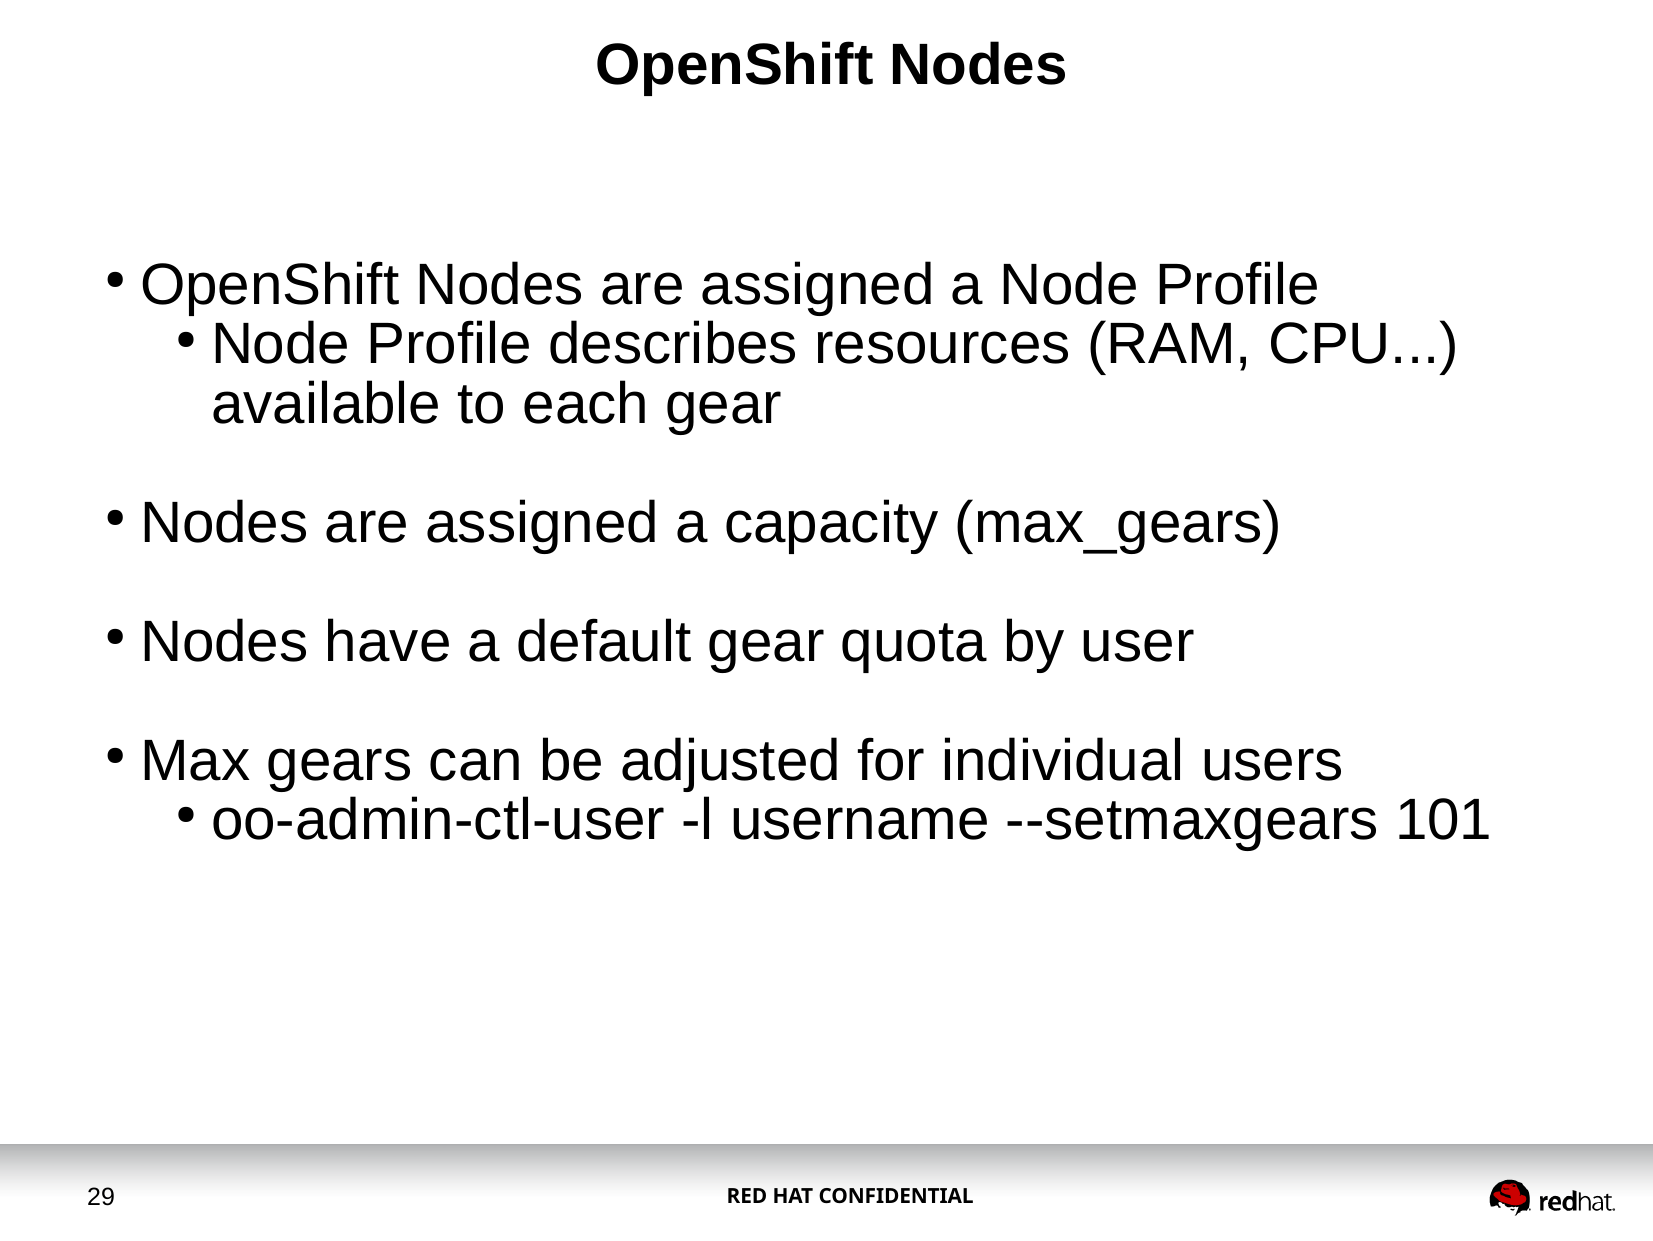

OpenShift Nodes
OpenShift Nodes are assigned a Node Profile
Node Profile describes resources (RAM, CPU...) available to each gear
Nodes are assigned a capacity (max_gears)
Nodes have a default gear quota by user
Max gears can be adjusted for individual users
oo-admin-ctl-user -l username --setmaxgears 101